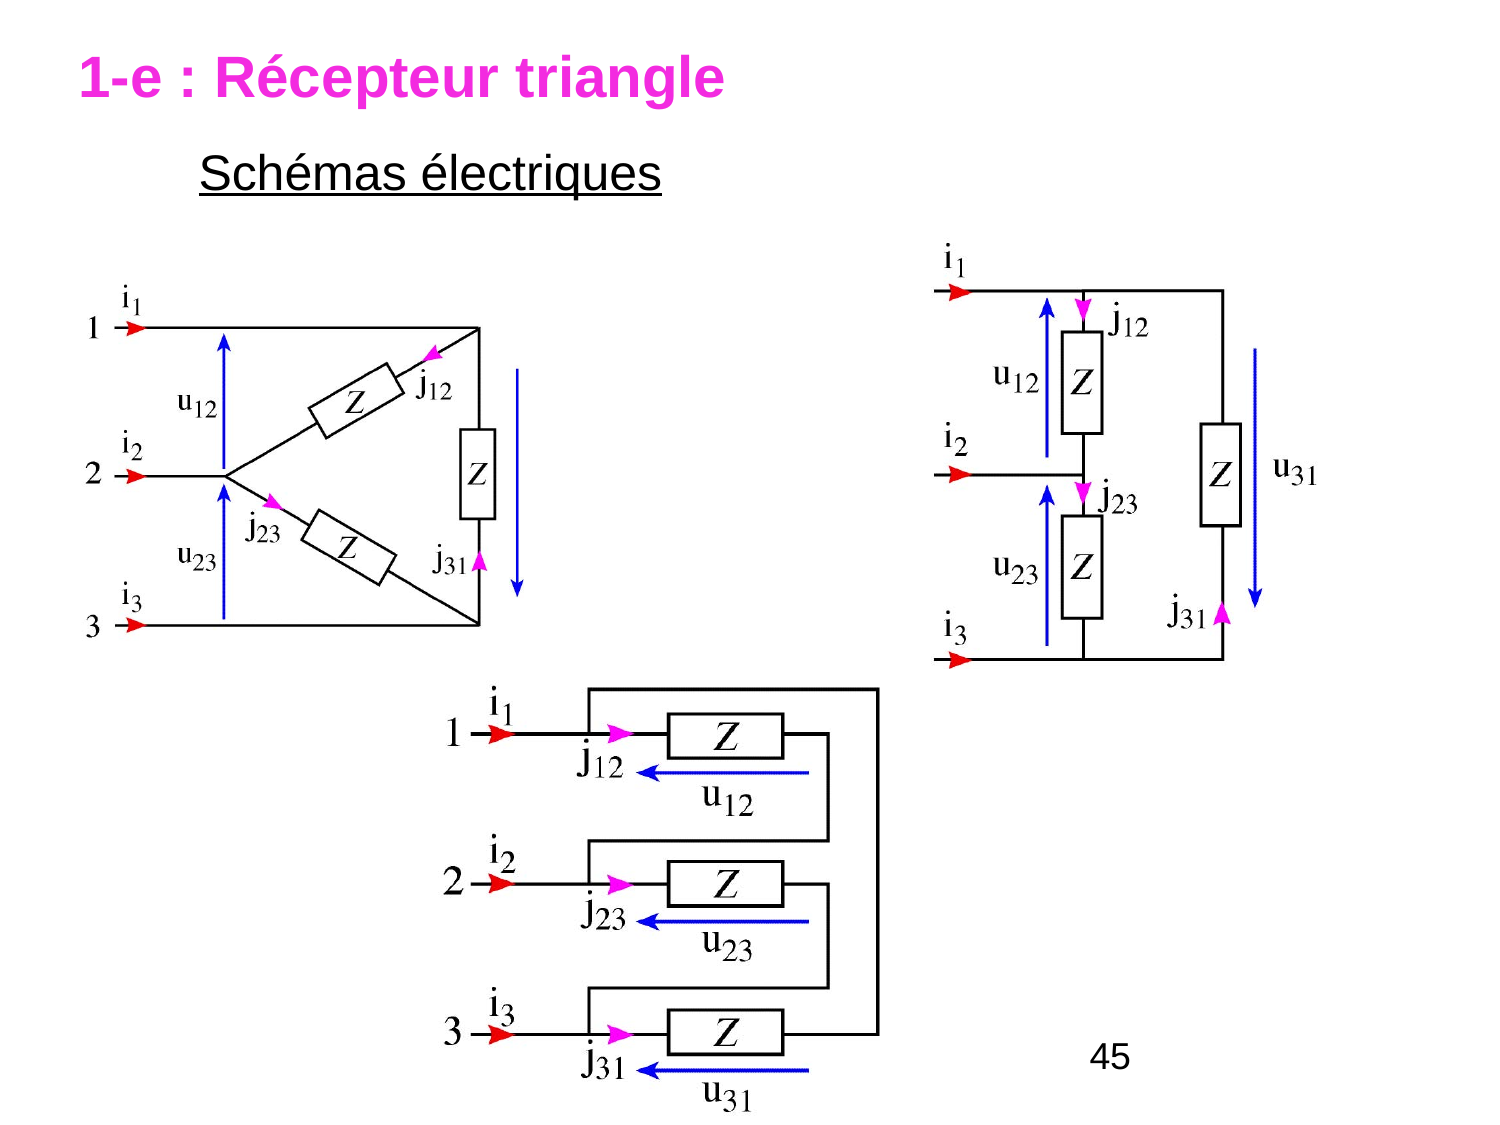

1-e : Récepteur triangle
Schémas électriques
45